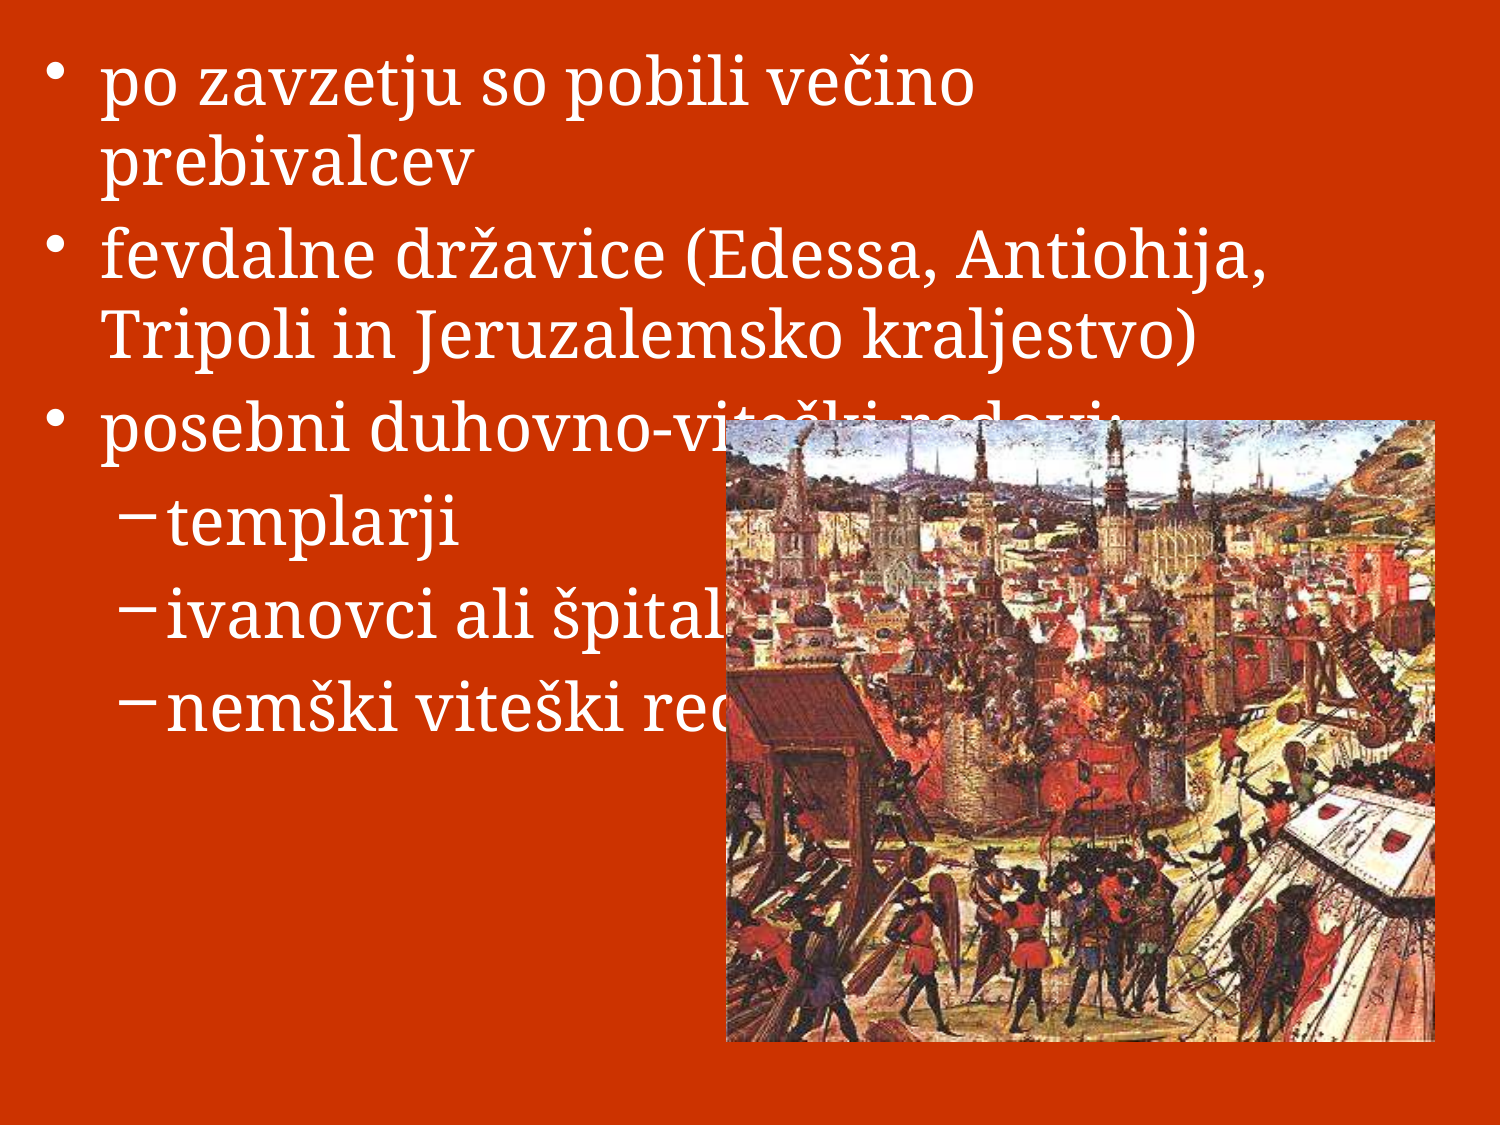

po zavzetju so pobili večino prebivalcev
fevdalne državice (Edessa, Antiohija, Tripoli in Jeruzalemsko kraljestvo)
posebni duhovno-viteški redovi:
templarji
ivanovci ali špitalarji
nemški viteški red
#